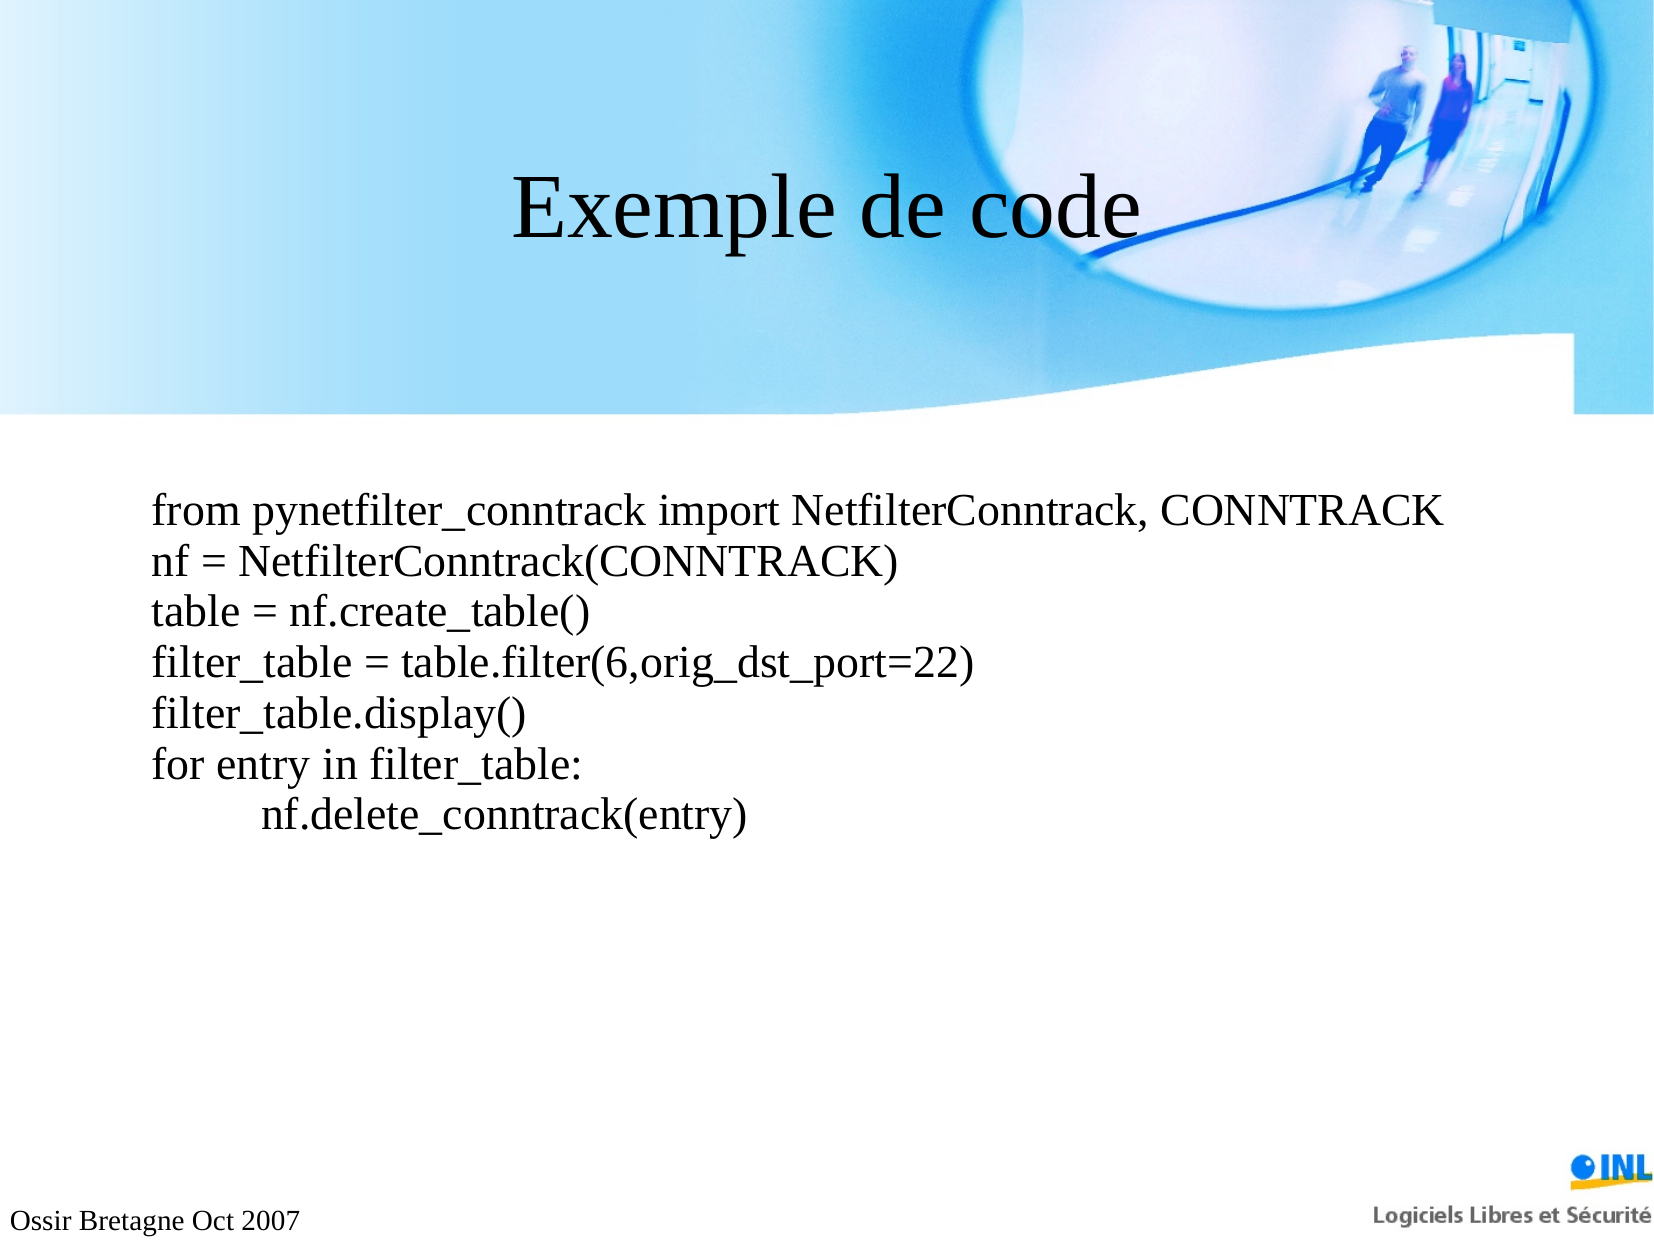

# Exemple de code
from pynetfilter_conntrack import NetfilterConntrack, CONNTRACK
nf = NetfilterConntrack(CONNTRACK)
table = nf.create_table()
filter_table = table.filter(6,orig_dst_port=22)
filter_table.display()
for entry in filter_table:
	nf.delete_conntrack(entry)